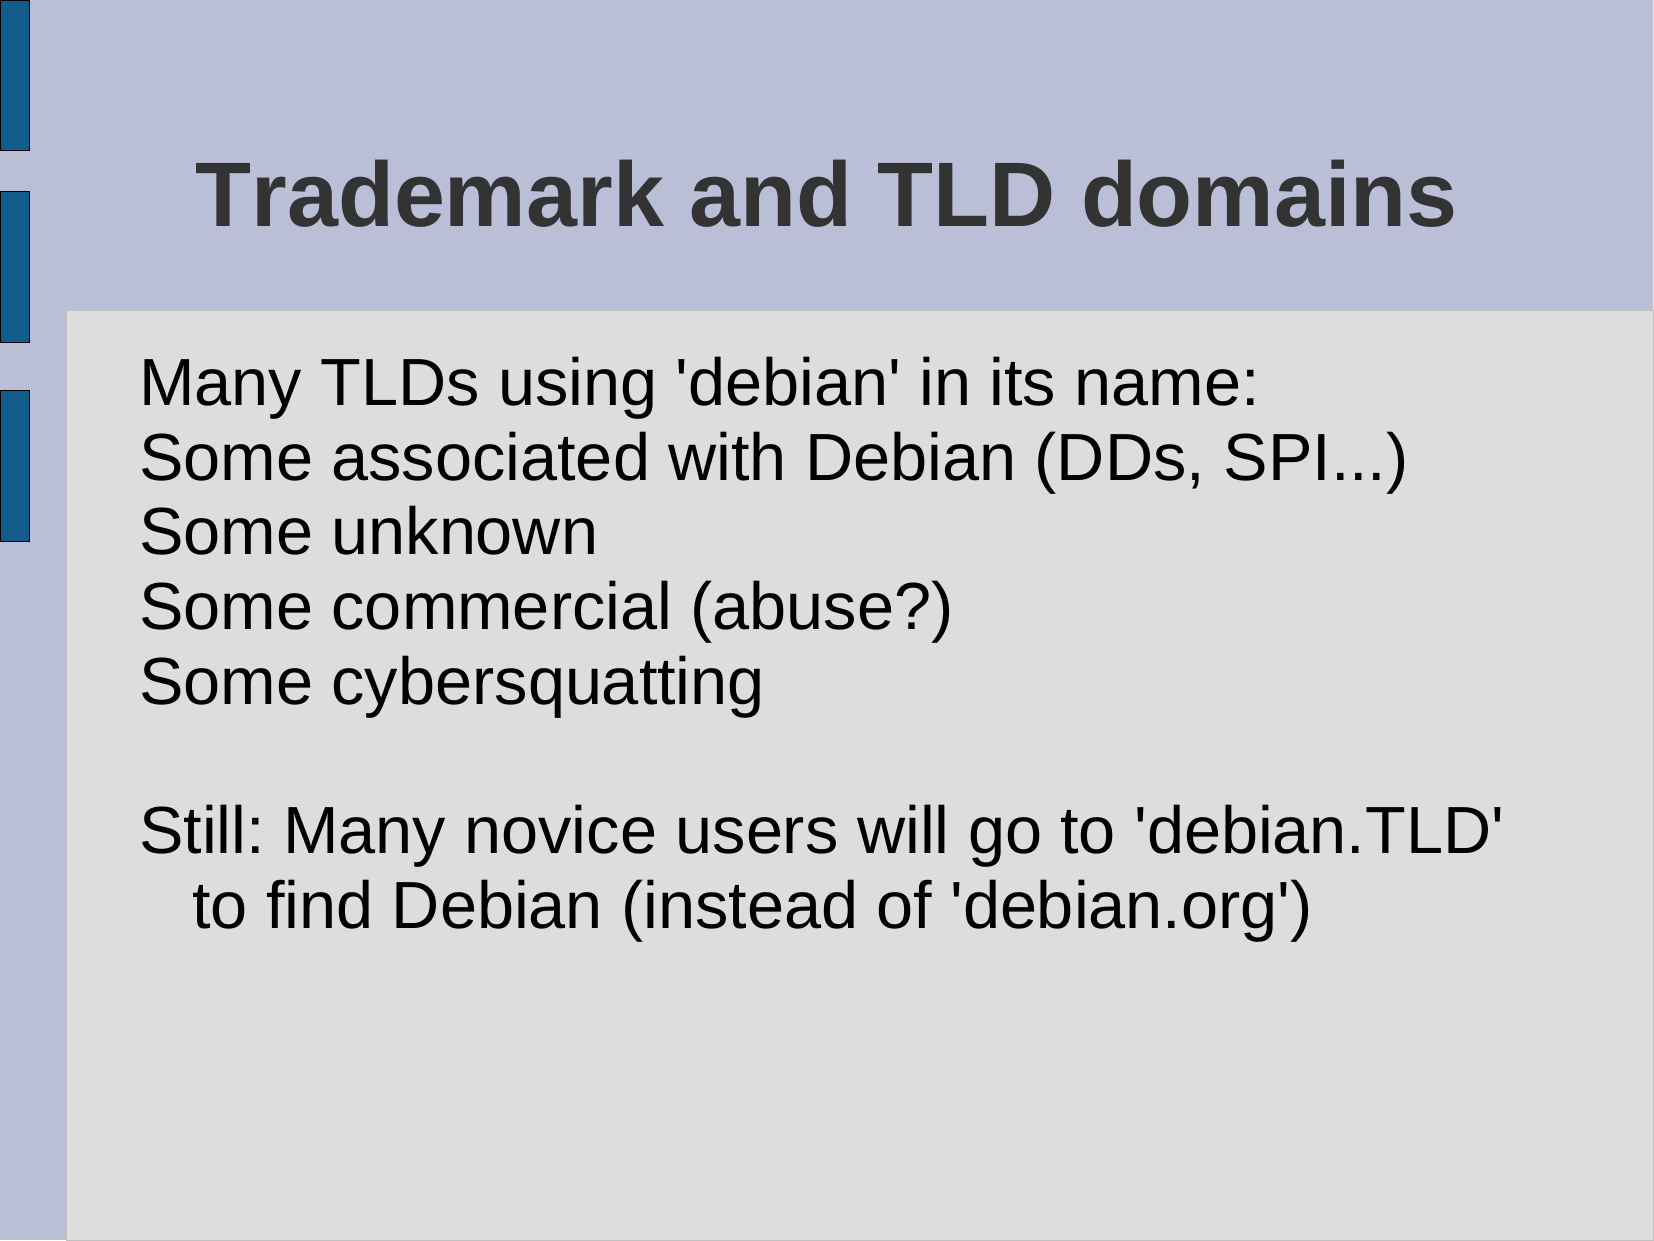

# Trademark and TLD domains
Many TLDs using 'debian' in its name:
Some associated with Debian (DDs, SPI...)
Some unknown
Some commercial (abuse?)
Some cybersquatting
Still: Many novice users will go to 'debian.TLD' to find Debian (instead of 'debian.org')